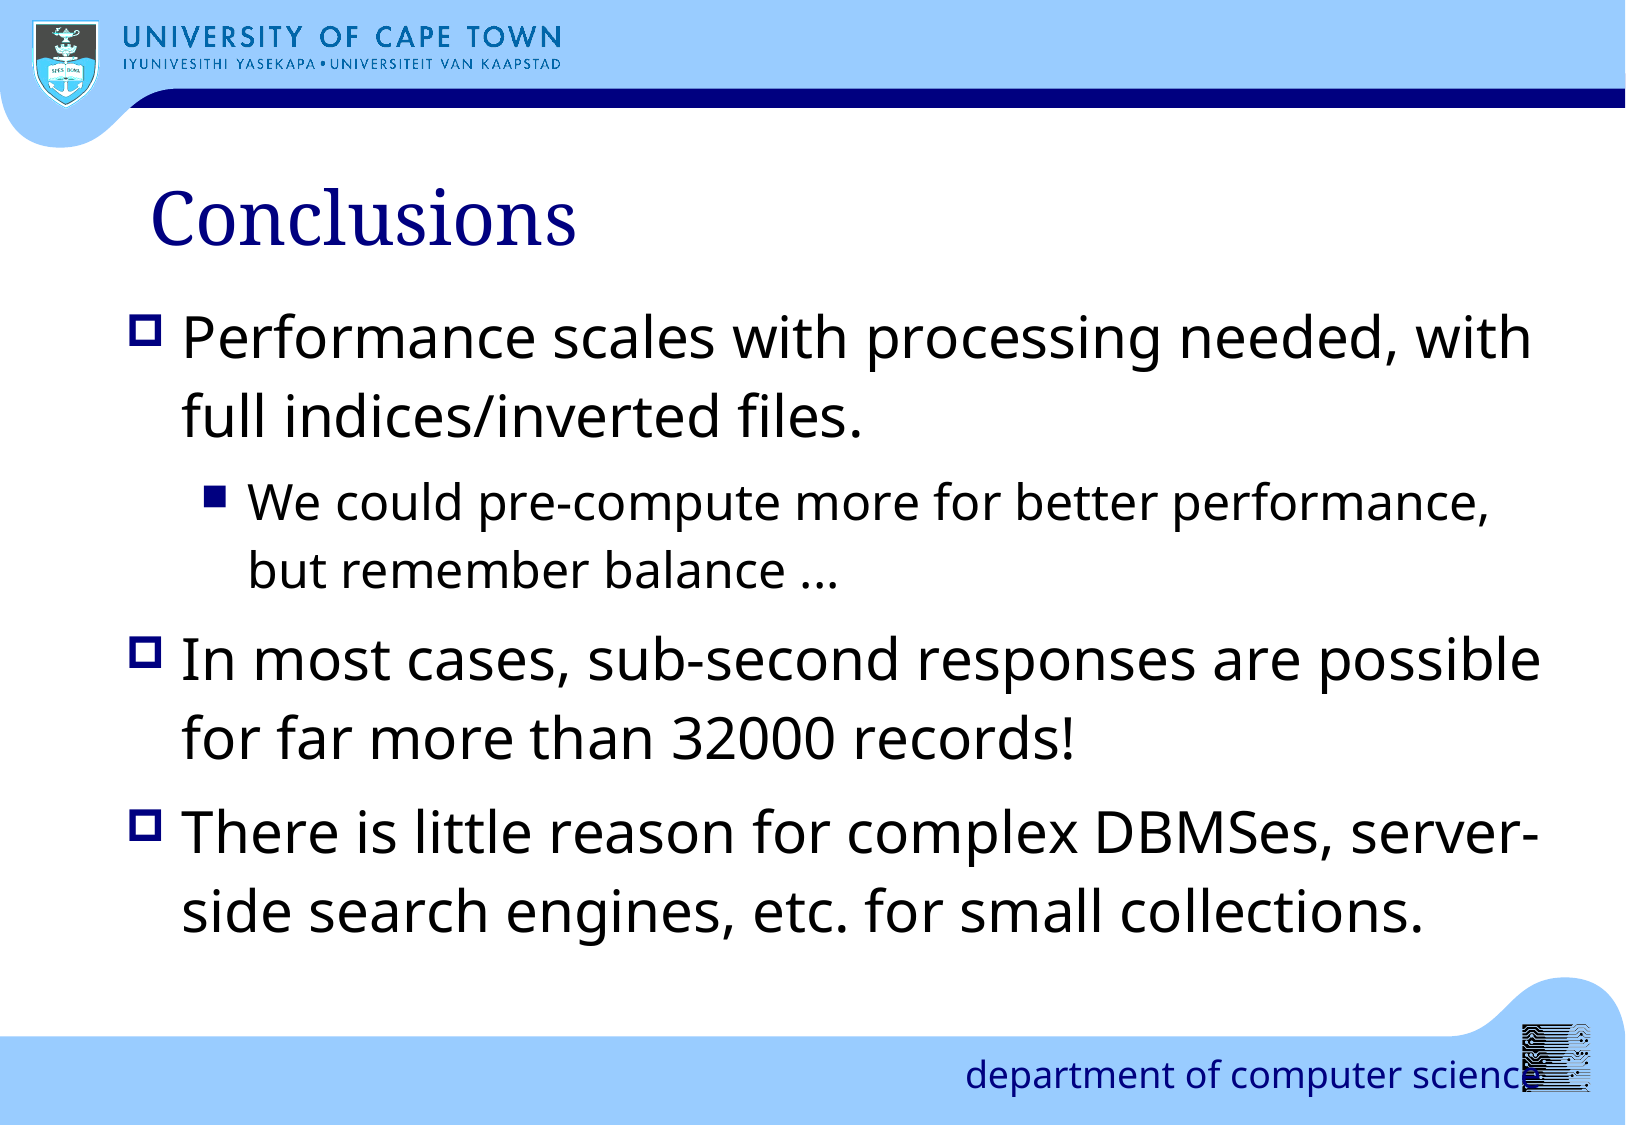

# Conclusions
Performance scales with processing needed, with full indices/inverted files.
We could pre-compute more for better performance, but remember balance ...
In most cases, sub-second responses are possible for far more than 32000 records!
There is little reason for complex DBMSes, server-side search engines, etc. for small collections.